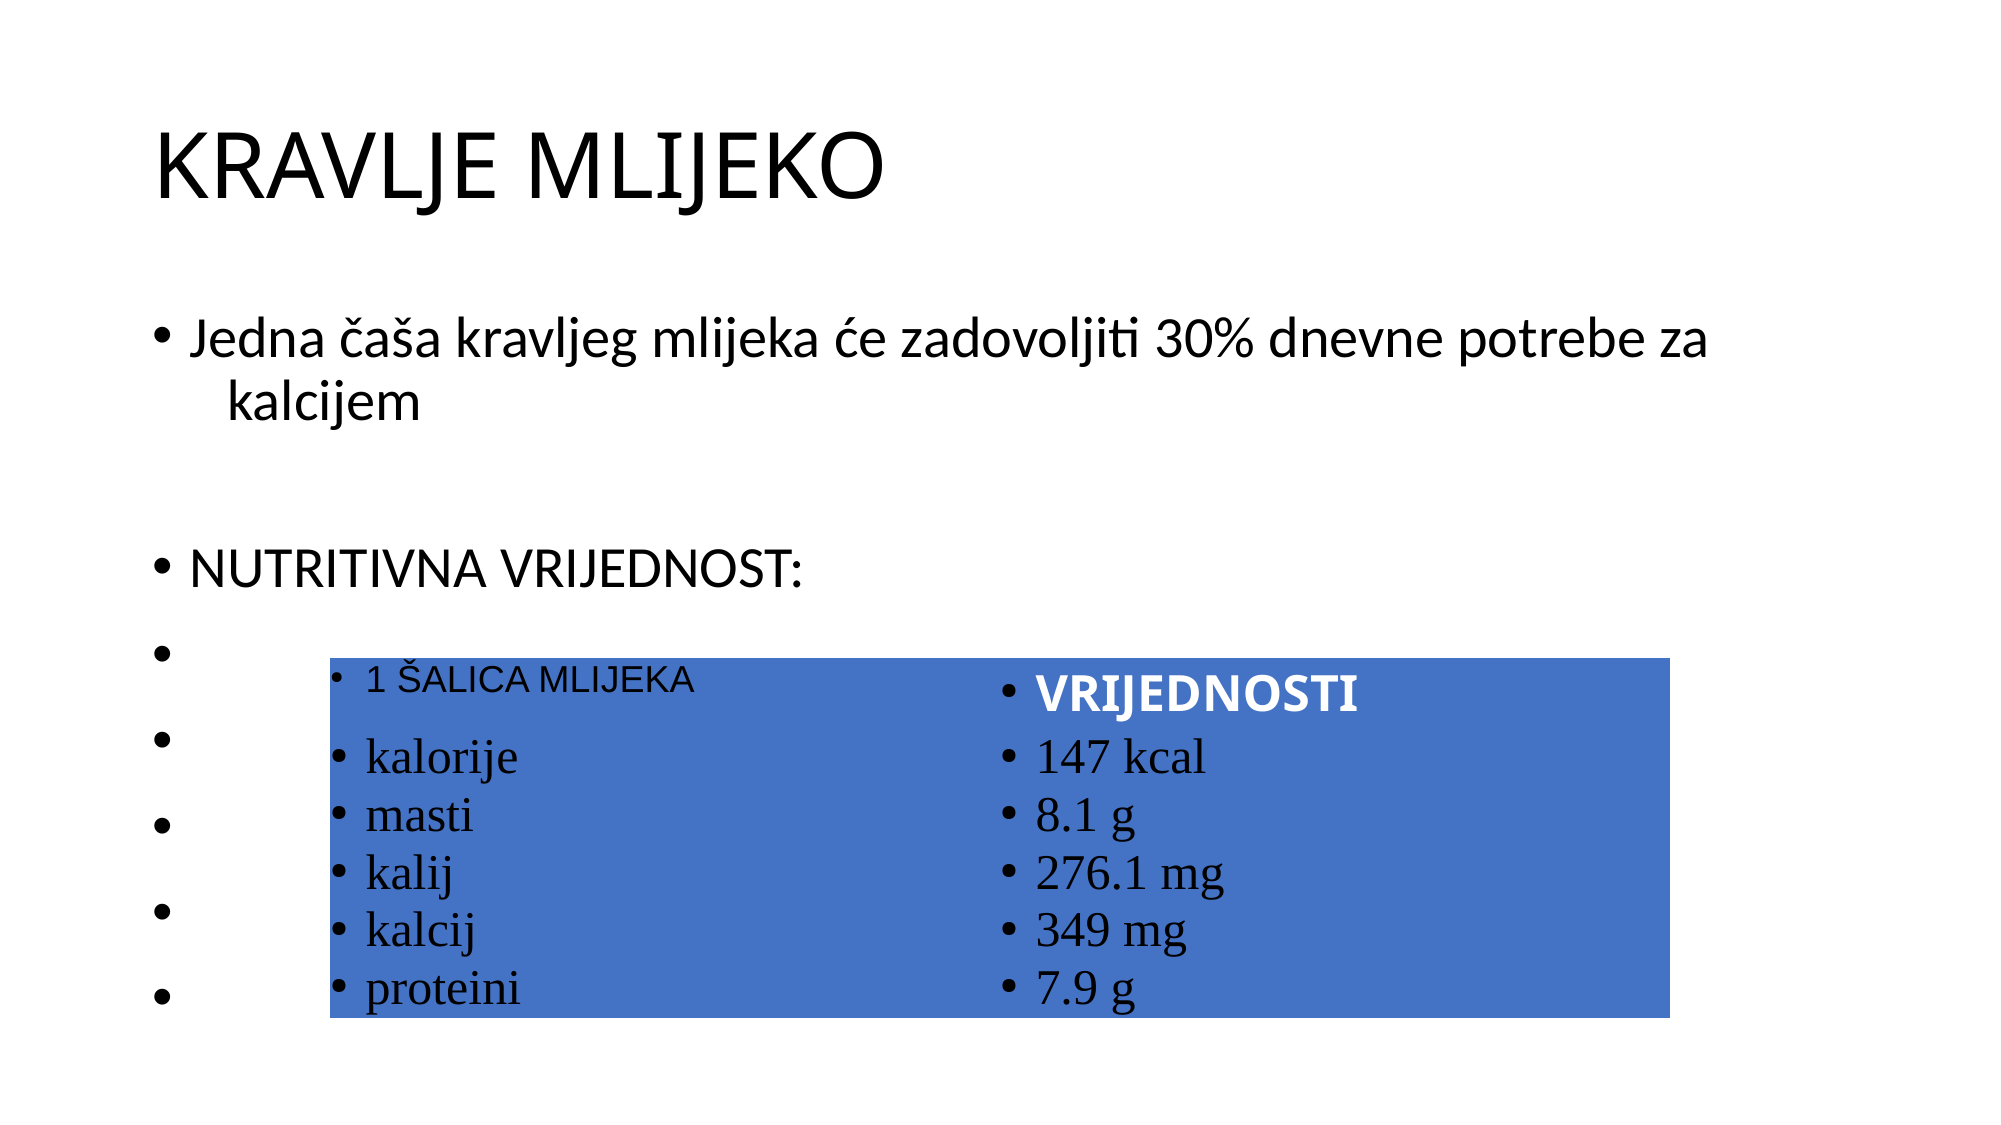

# KRAVLJE MLIJEKO
Jedna čaša kravljeg mlijeka će zadovoljiti 30% dnevne potrebe za kalcijem
NUTRITIVNA VRIJEDNOST:
| 1 ŠALICA MLIJEKA | VRIJEDNOSTI |
| --- | --- |
| kalorije | 147 kcal |
| masti | 8.1 g |
| kalij | 276.1 mg |
| kalcij | 349 mg |
| proteini | 7.9 g |